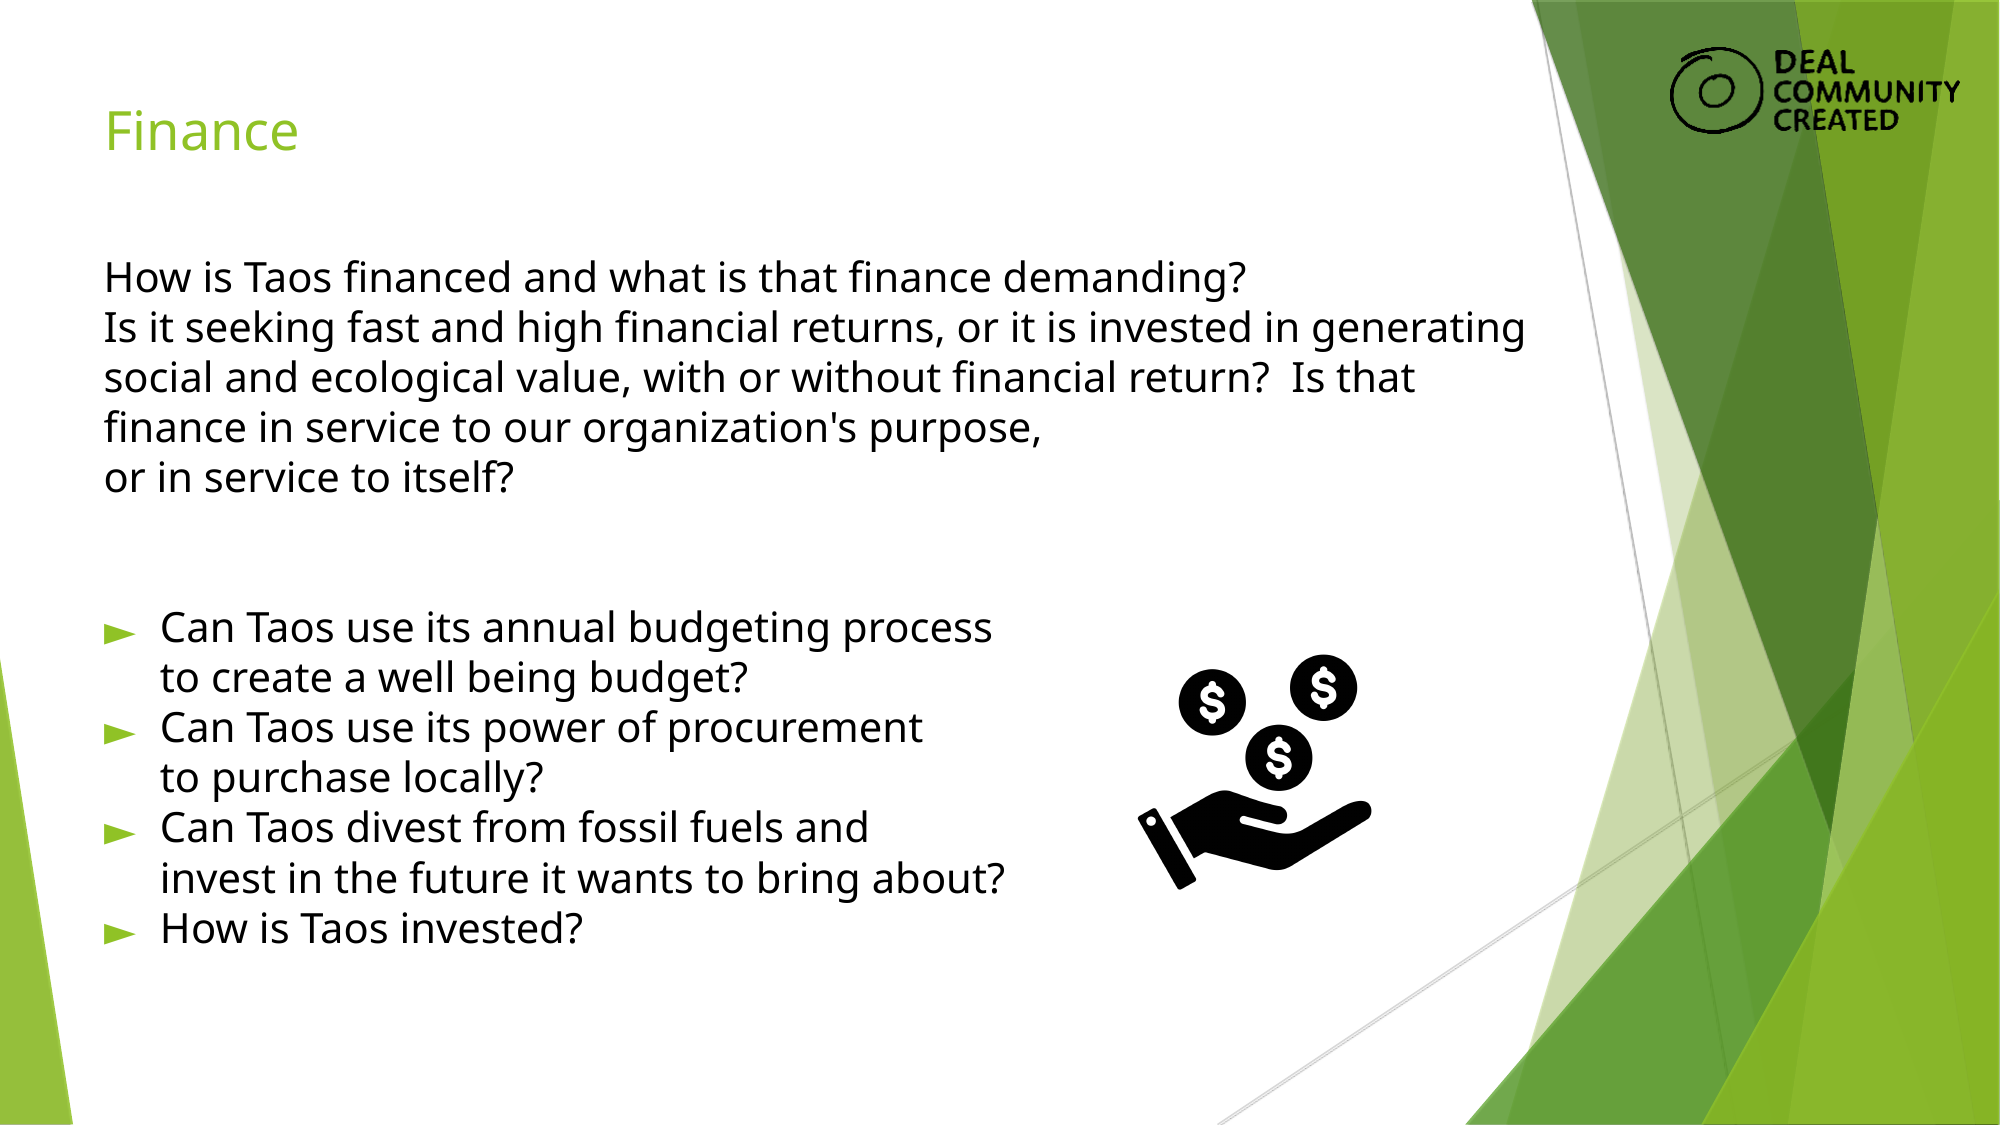

Finance
How is Taos financed and what is that finance demanding?
Is it seeking fast and high financial returns, or it is invested in generating social and ecological value, with or without financial return? Is that finance in service to our organization's purpose,
or in service to itself?
Can Taos use its annual budgeting process
to create a well being budget?
Can Taos use its power of procurement
to purchase locally?
Can Taos divest from fossil fuels and
invest in the future it wants to bring about?
How is Taos invested?